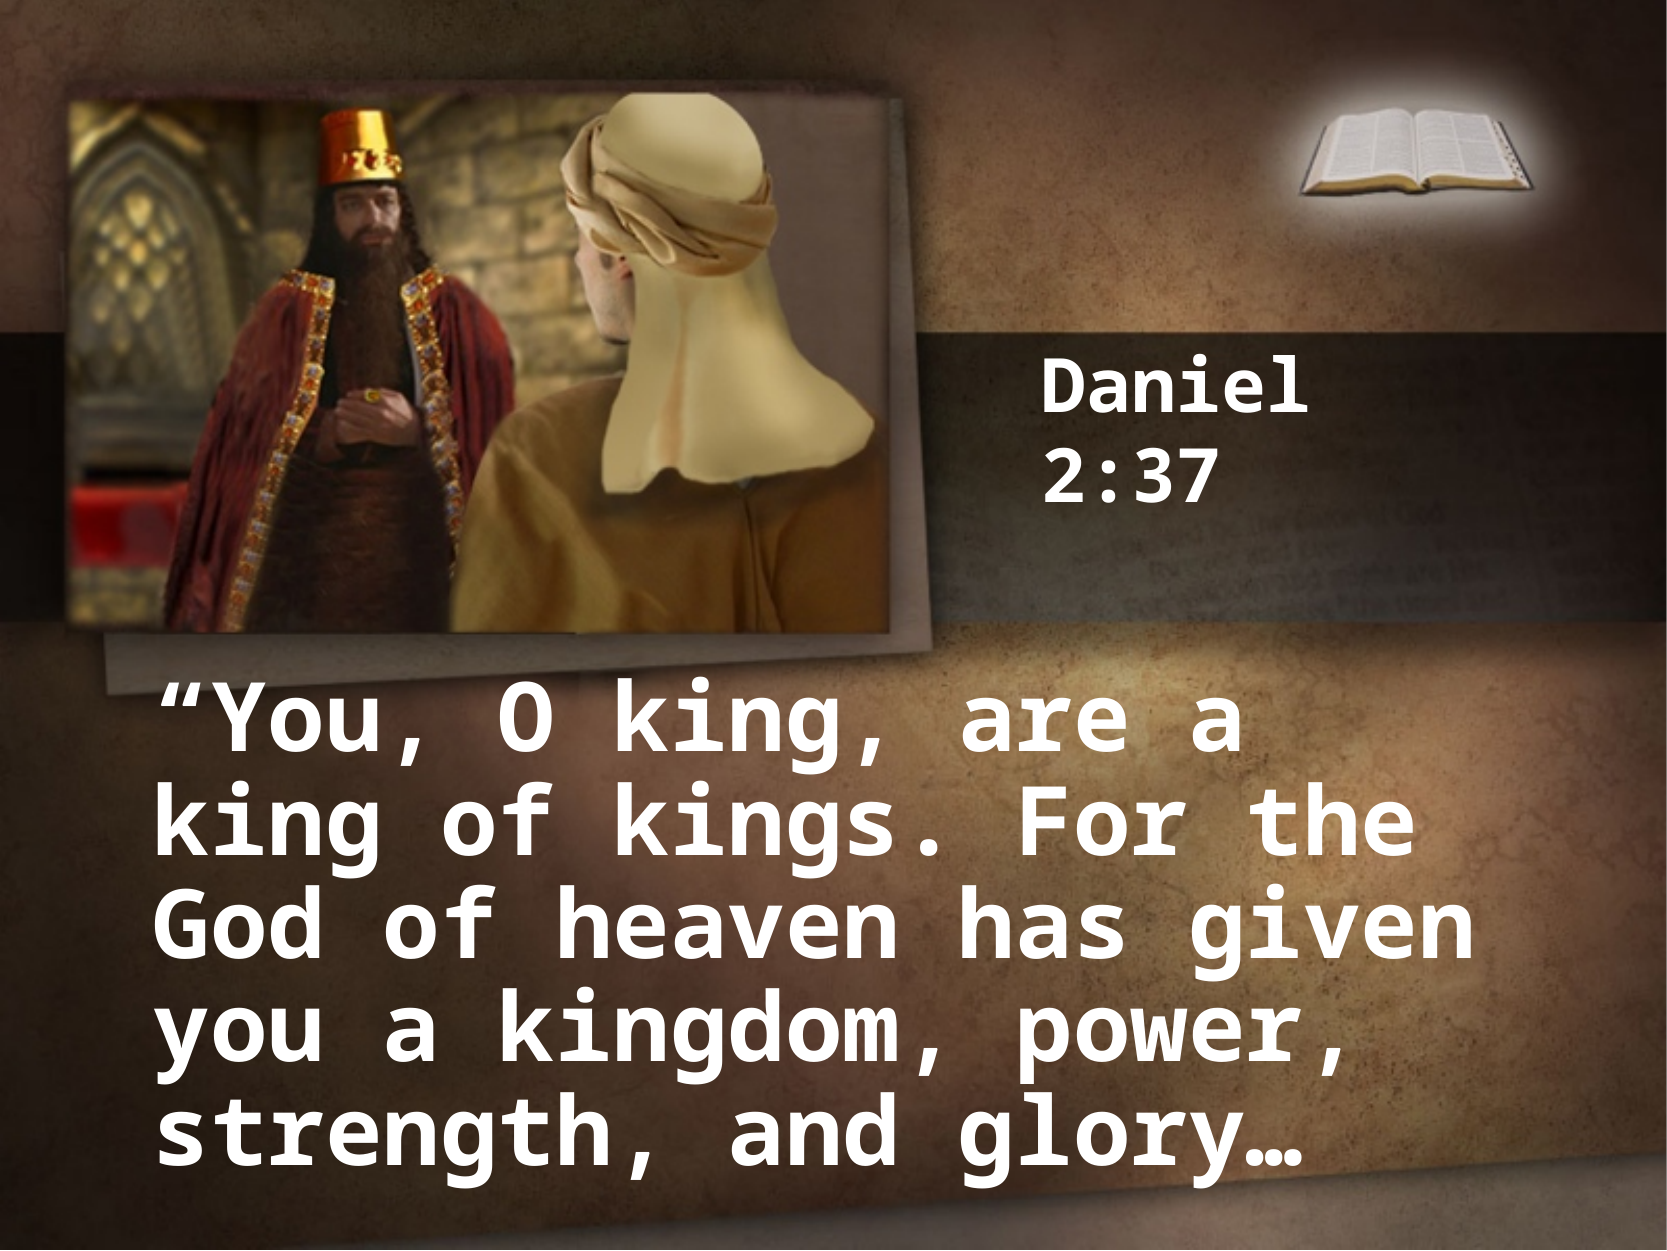

Daniel 2:37
“You, O king, are a king of kings. For the God of heaven has given you a kingdom, power, strength, and glory…